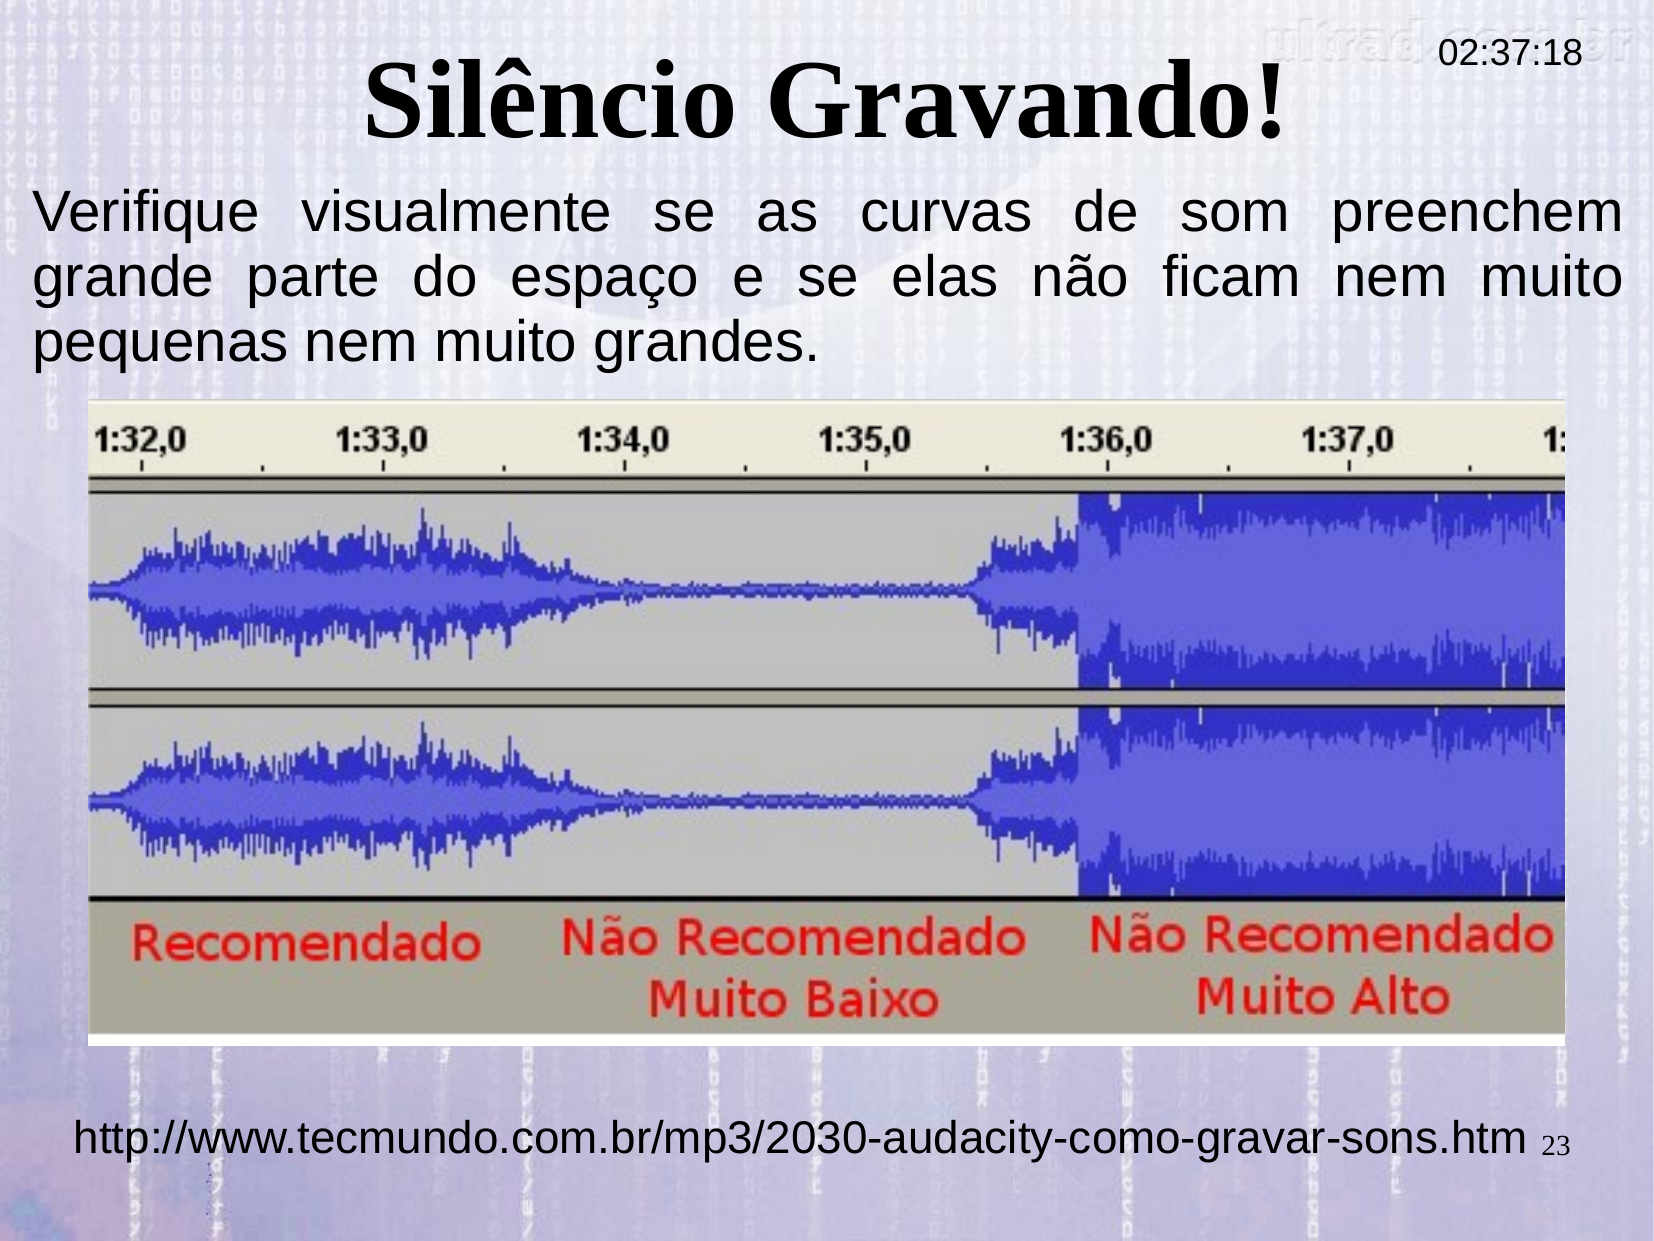

02:22:19
Silêncio Gravando!
Verifique visualmente se as curvas de som preenchem grande parte do espaço e se elas não ficam nem muito pequenas nem muito grandes.
http://www.tecmundo.com.br/mp3/2030-audacity-como-gravar-sons.htm
23